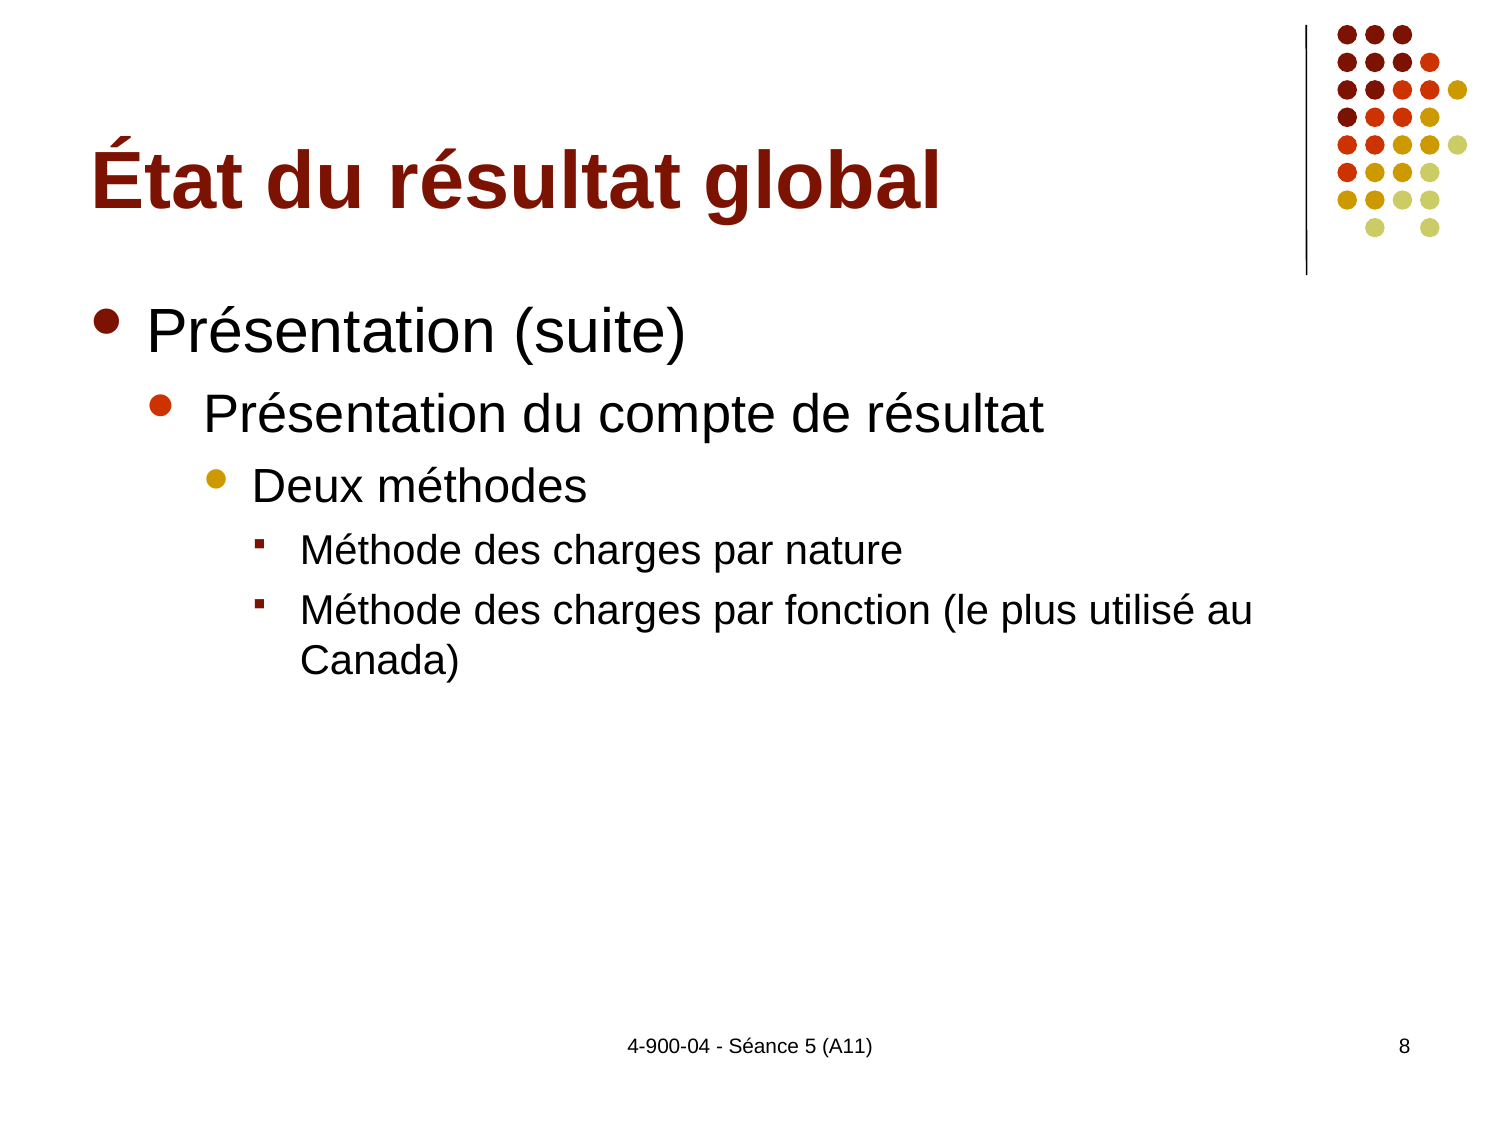

État du résultat global
Présentation (suite)
Présentation du compte de résultat
Deux méthodes
Méthode des charges par nature
Méthode des charges par fonction (le plus utilisé au Canada)
4-900-04 - Séance 5 (A11)